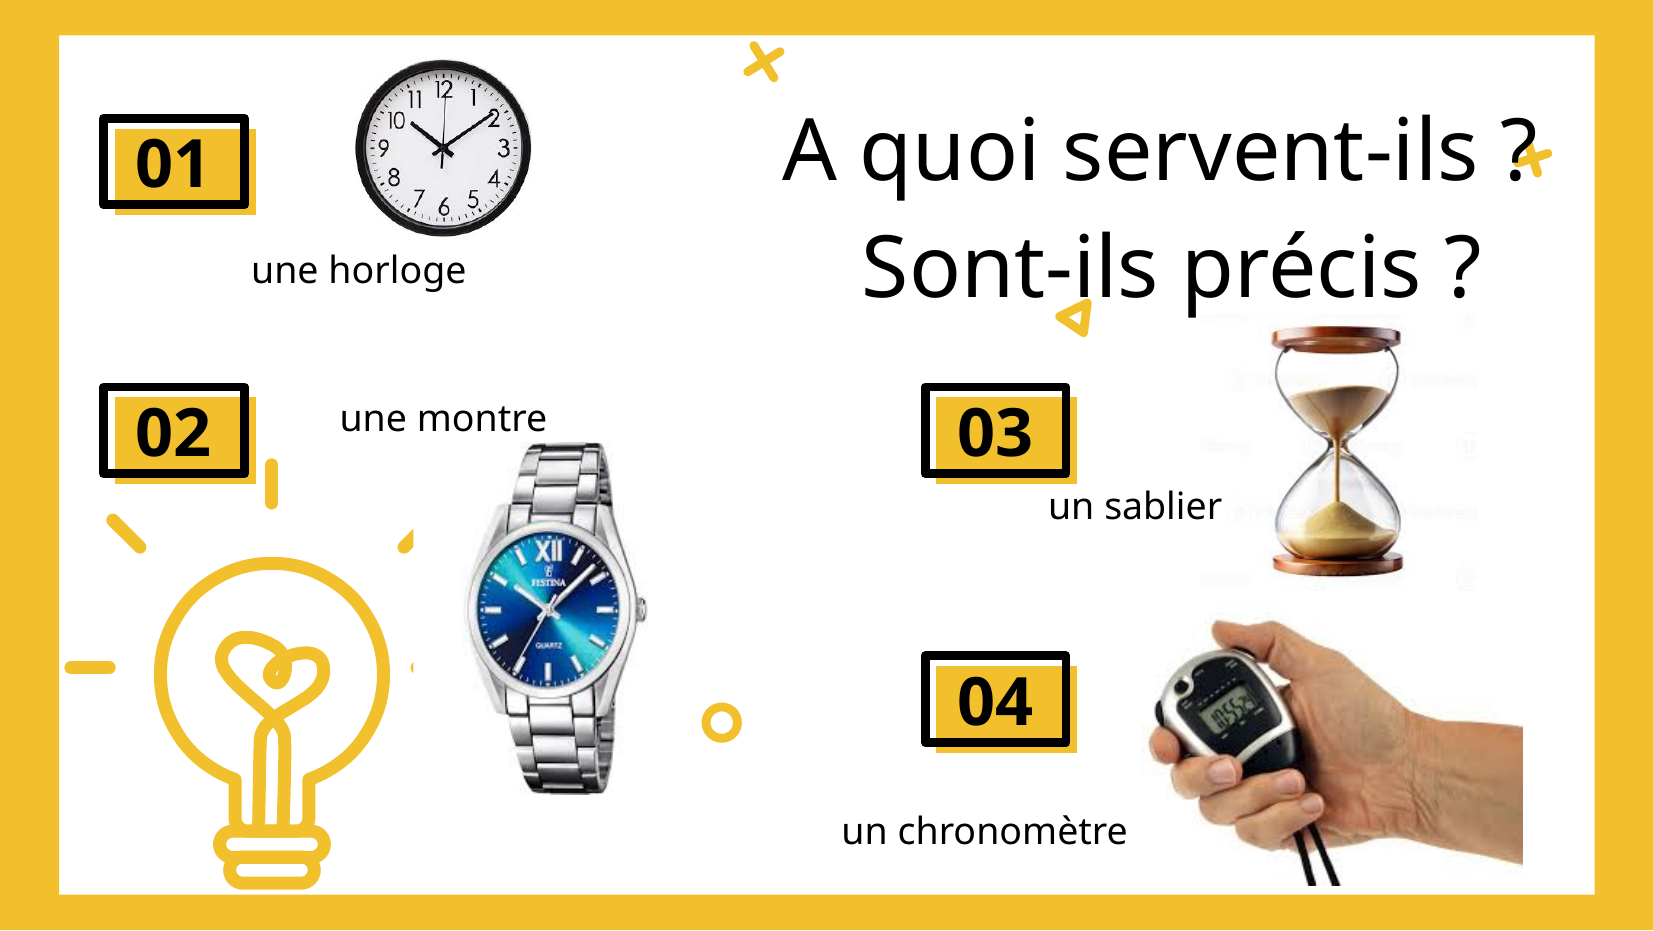

# A quoi servent-ils ? Sont-ils précis ?
une horloge
une montre
un sablier
un chronomètre